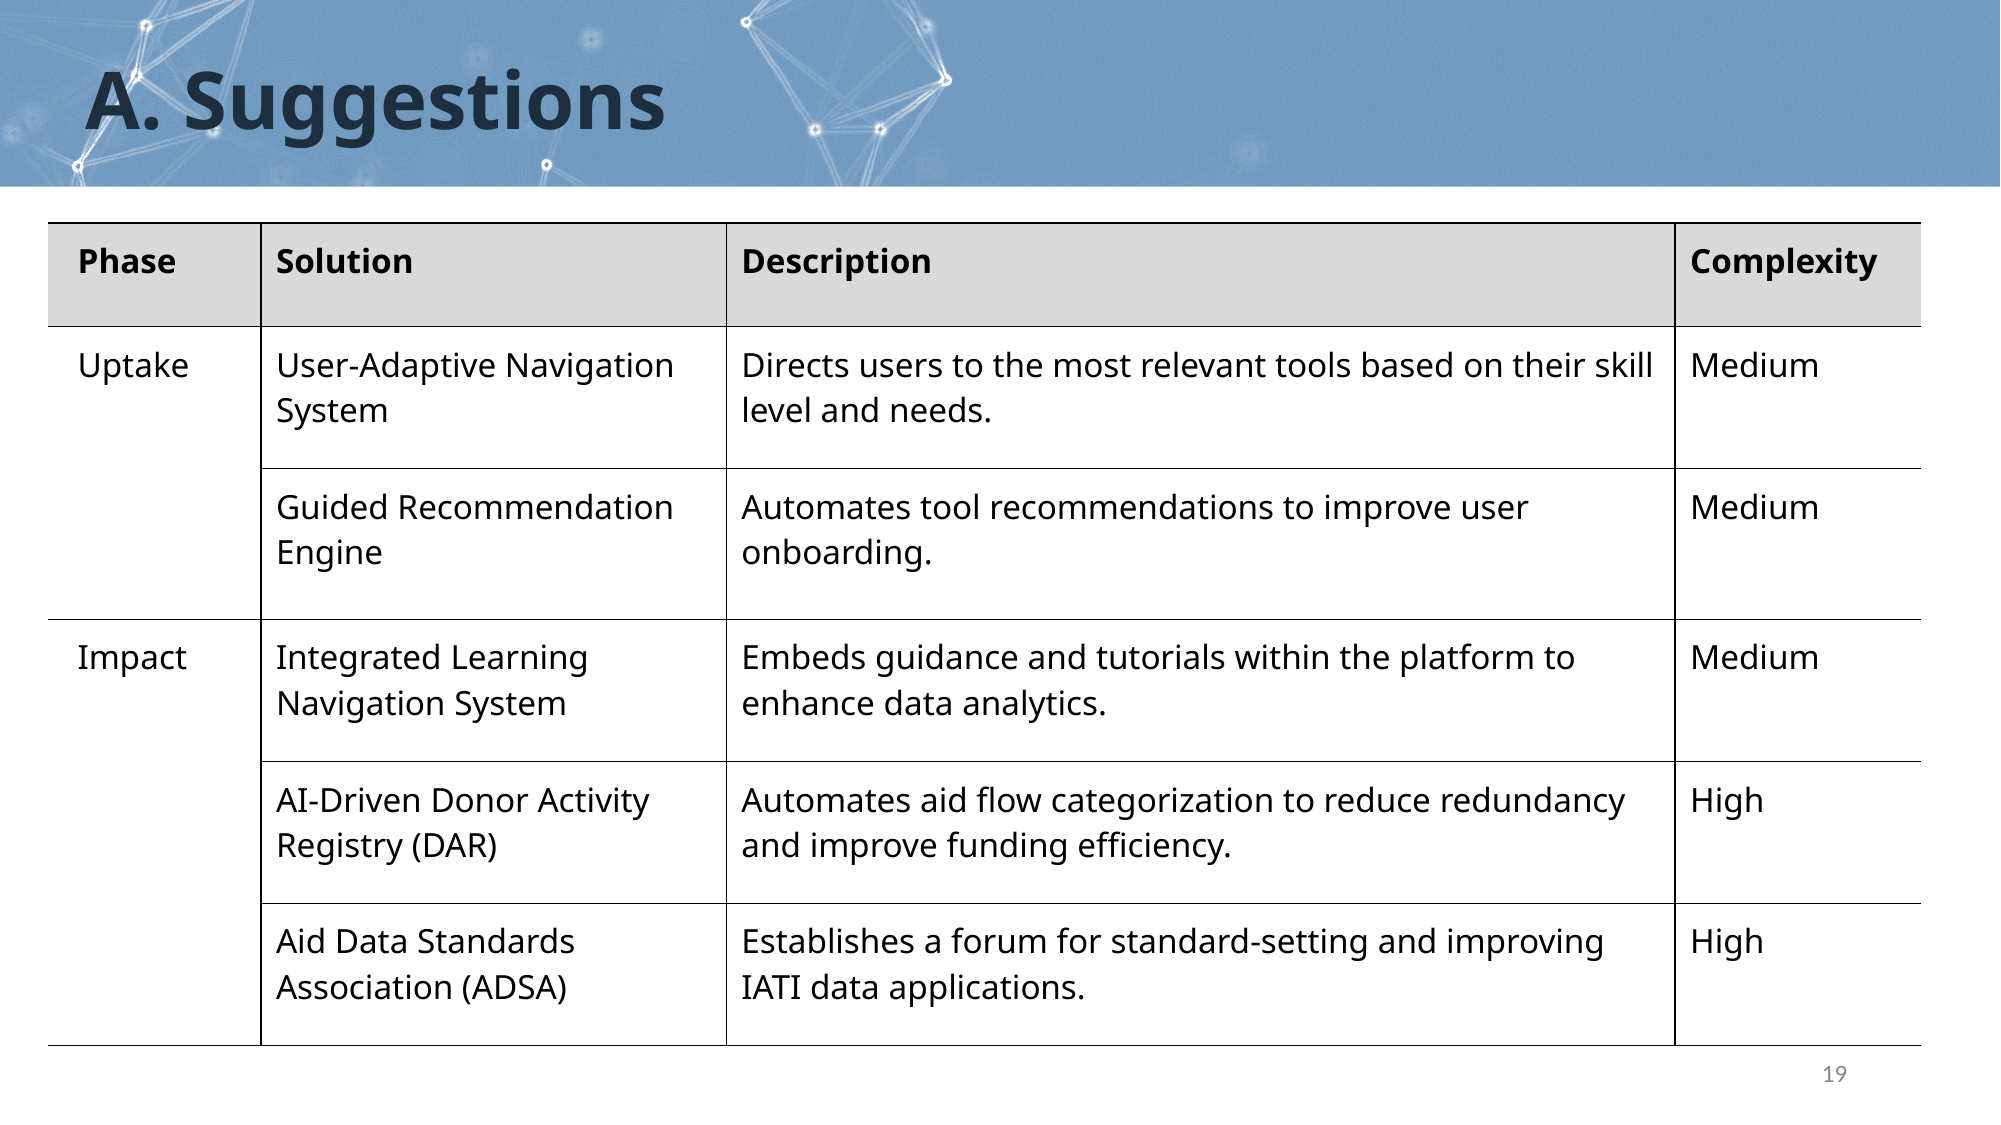

A. Suggestions
| Phase | Solution | Description | Complexity |
| --- | --- | --- | --- |
| Uptake | User-Adaptive Navigation System | Directs users to the most relevant tools based on their skill level and needs. | Medium |
| | Guided Recommendation Engine | Automates tool recommendations to improve user onboarding. | Medium |
| Impact | Integrated Learning Navigation System | Embeds guidance and tutorials within the platform to enhance data analytics. | Medium |
| | AI-Driven Donor Activity Registry (DAR) | Automates aid flow categorization to reduce redundancy and improve funding efficiency. | High |
| | Aid Data Standards Association (ADSA) | Establishes a forum for standard-setting and improving IATI data applications. | High |